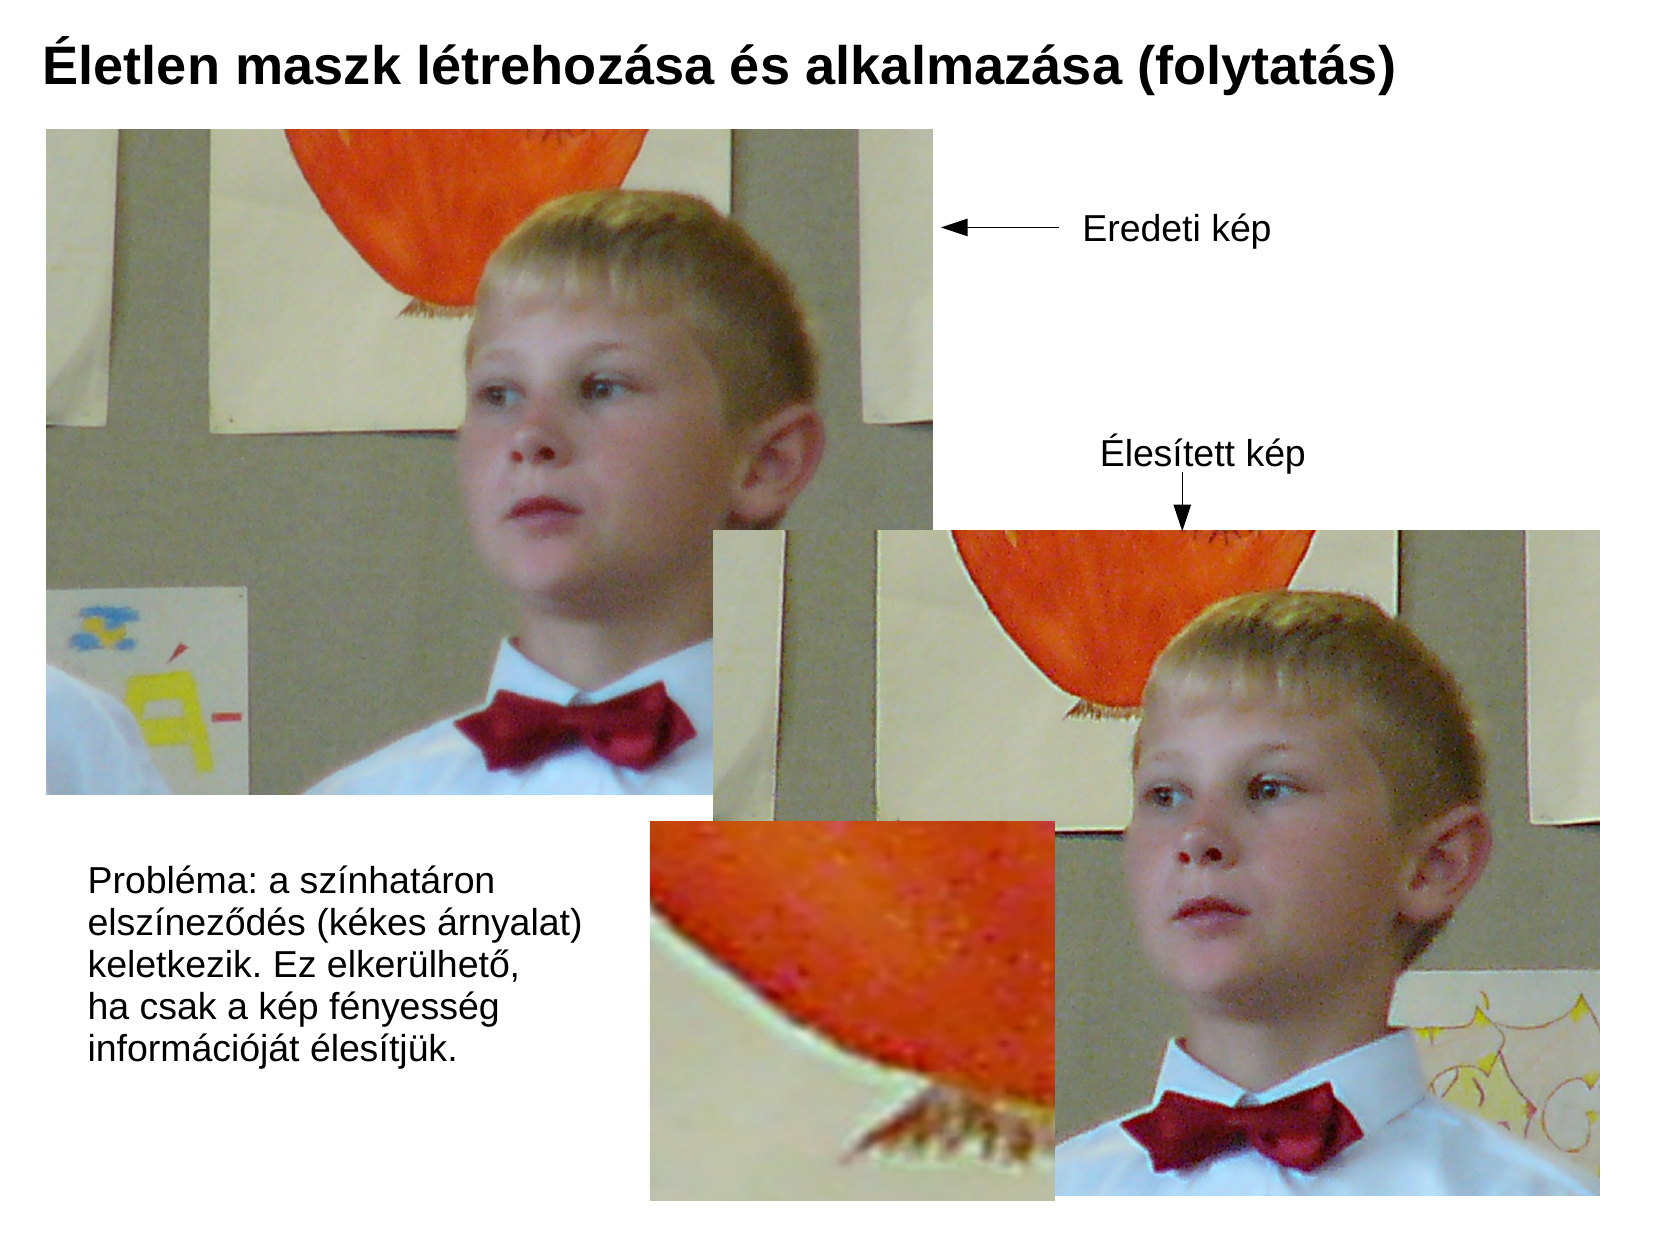

Életlen maszk létrehozása és alkalmazása (folytatás)
Eredeti kép
Élesített kép
Probléma: a színhatáron
elszíneződés (kékes árnyalat)
keletkezik. Ez elkerülhető,
ha csak a kép fényesség
információját élesítjük.